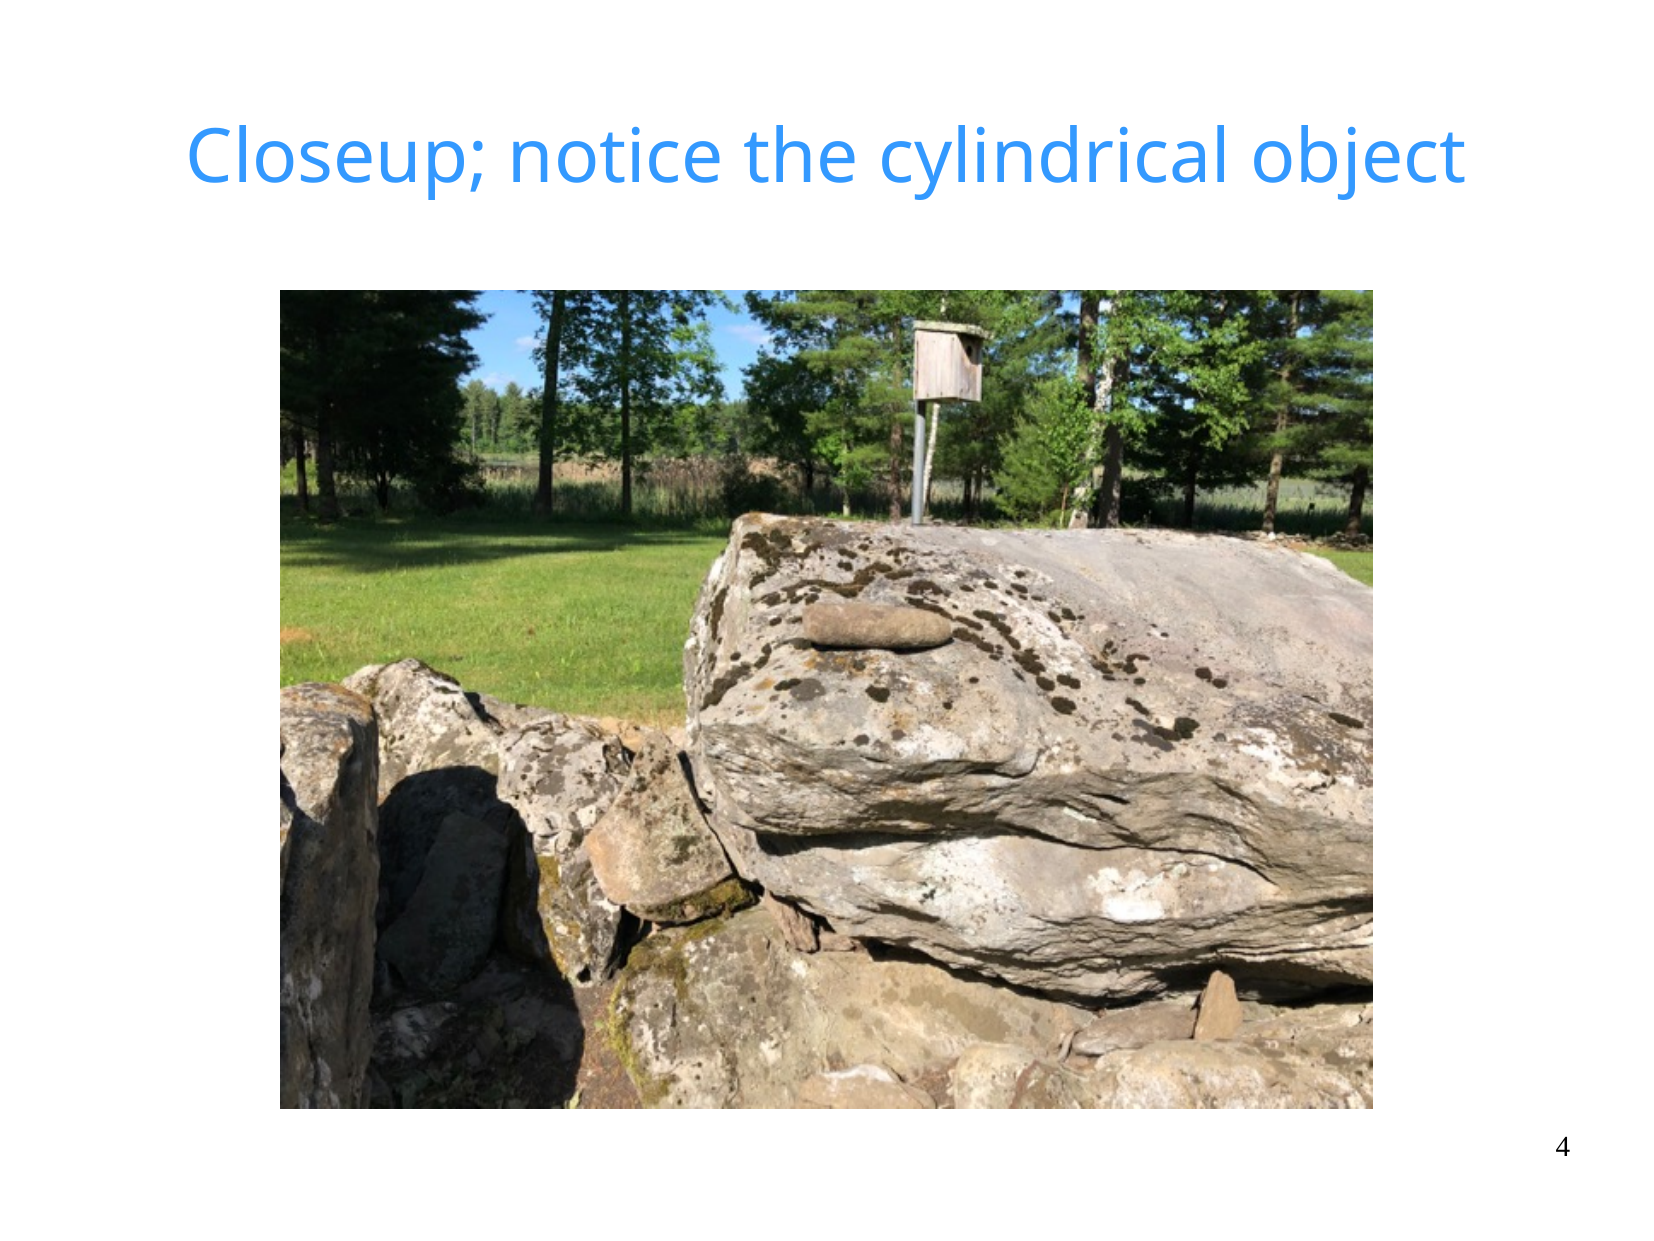

# Closeup; notice the cylindrical object
4